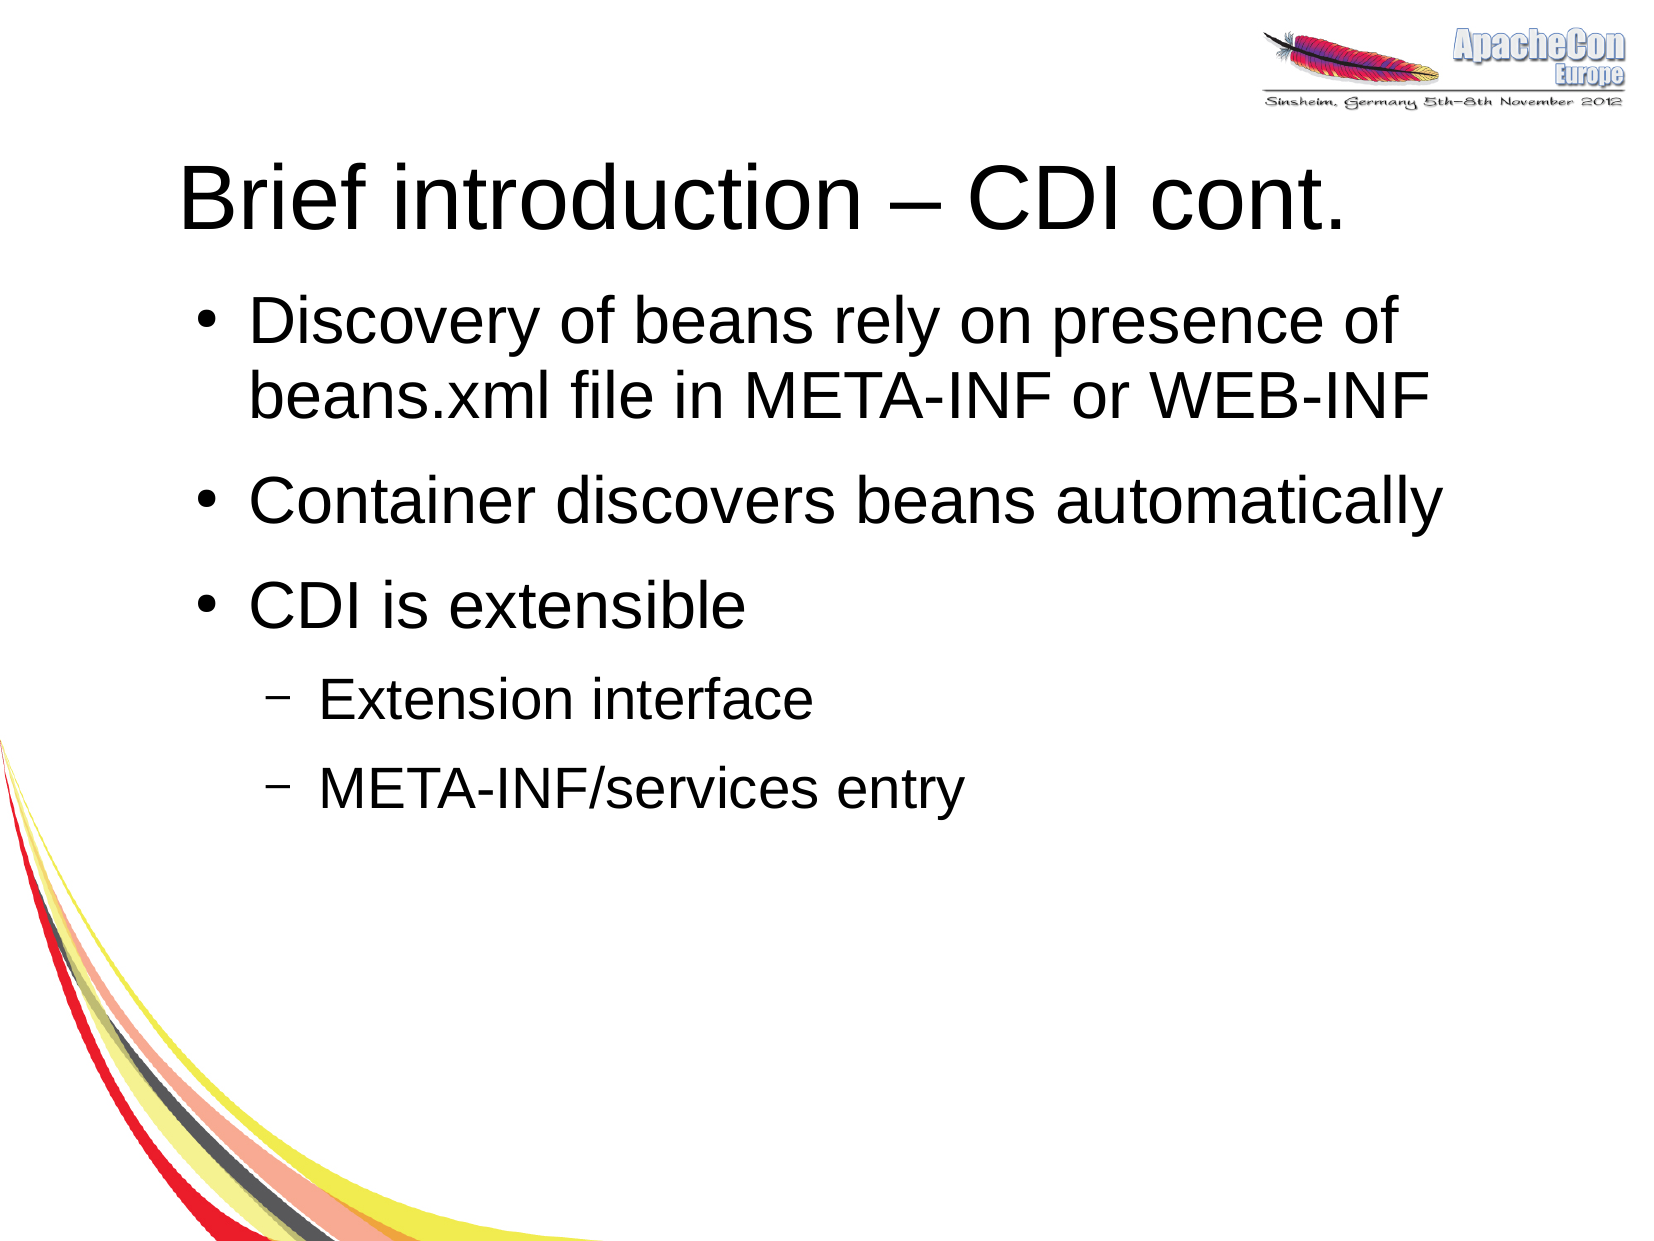

# Brief introduction – CDI cont.
Discovery of beans rely on presence of beans.xml file in META-INF or WEB-INF
Container discovers beans automatically
CDI is extensible
Extension interface
META-INF/services entry